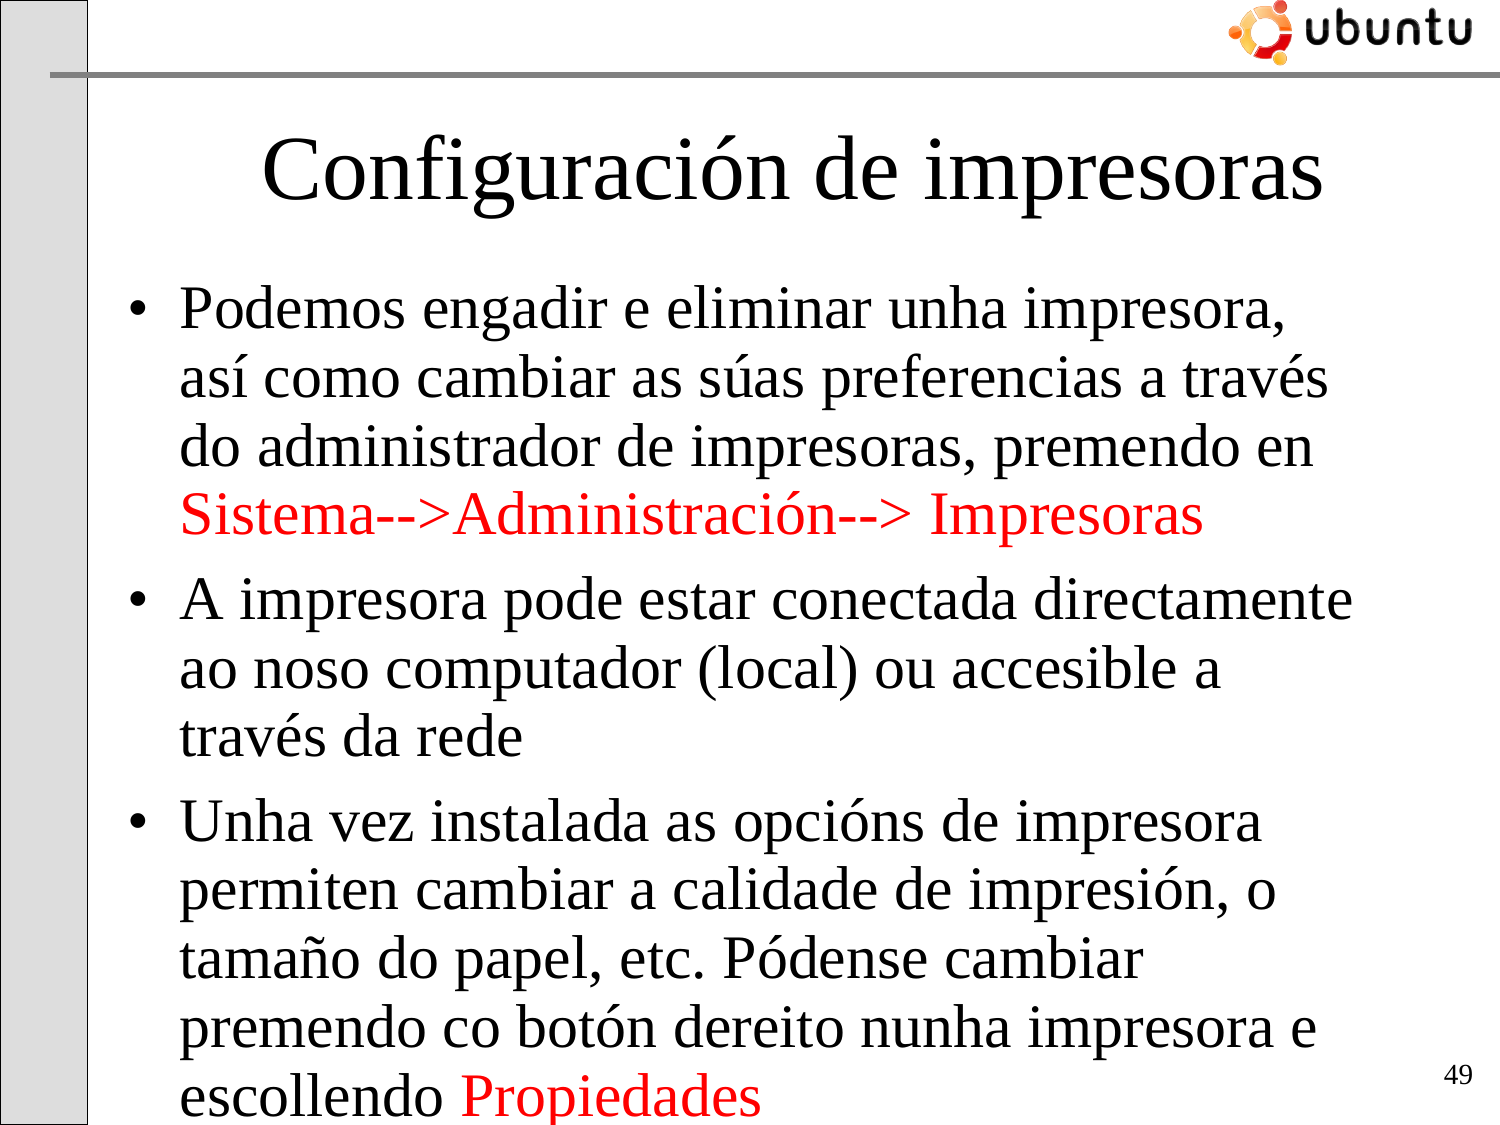

# Configuración de impresoras
Podemos engadir e eliminar unha impresora, así como cambiar as súas preferencias a través do administrador de impresoras, premendo en Sistema-->Administración--> Impresoras
A impresora pode estar conectada directamente ao noso computador (local) ou accesible a través da rede
Unha vez instalada as opcións de impresora permiten cambiar a calidade de impresión, o tamaño do papel, etc. Pódense cambiar premendo co botón dereito nunha impresora e escollendo Propiedades
49